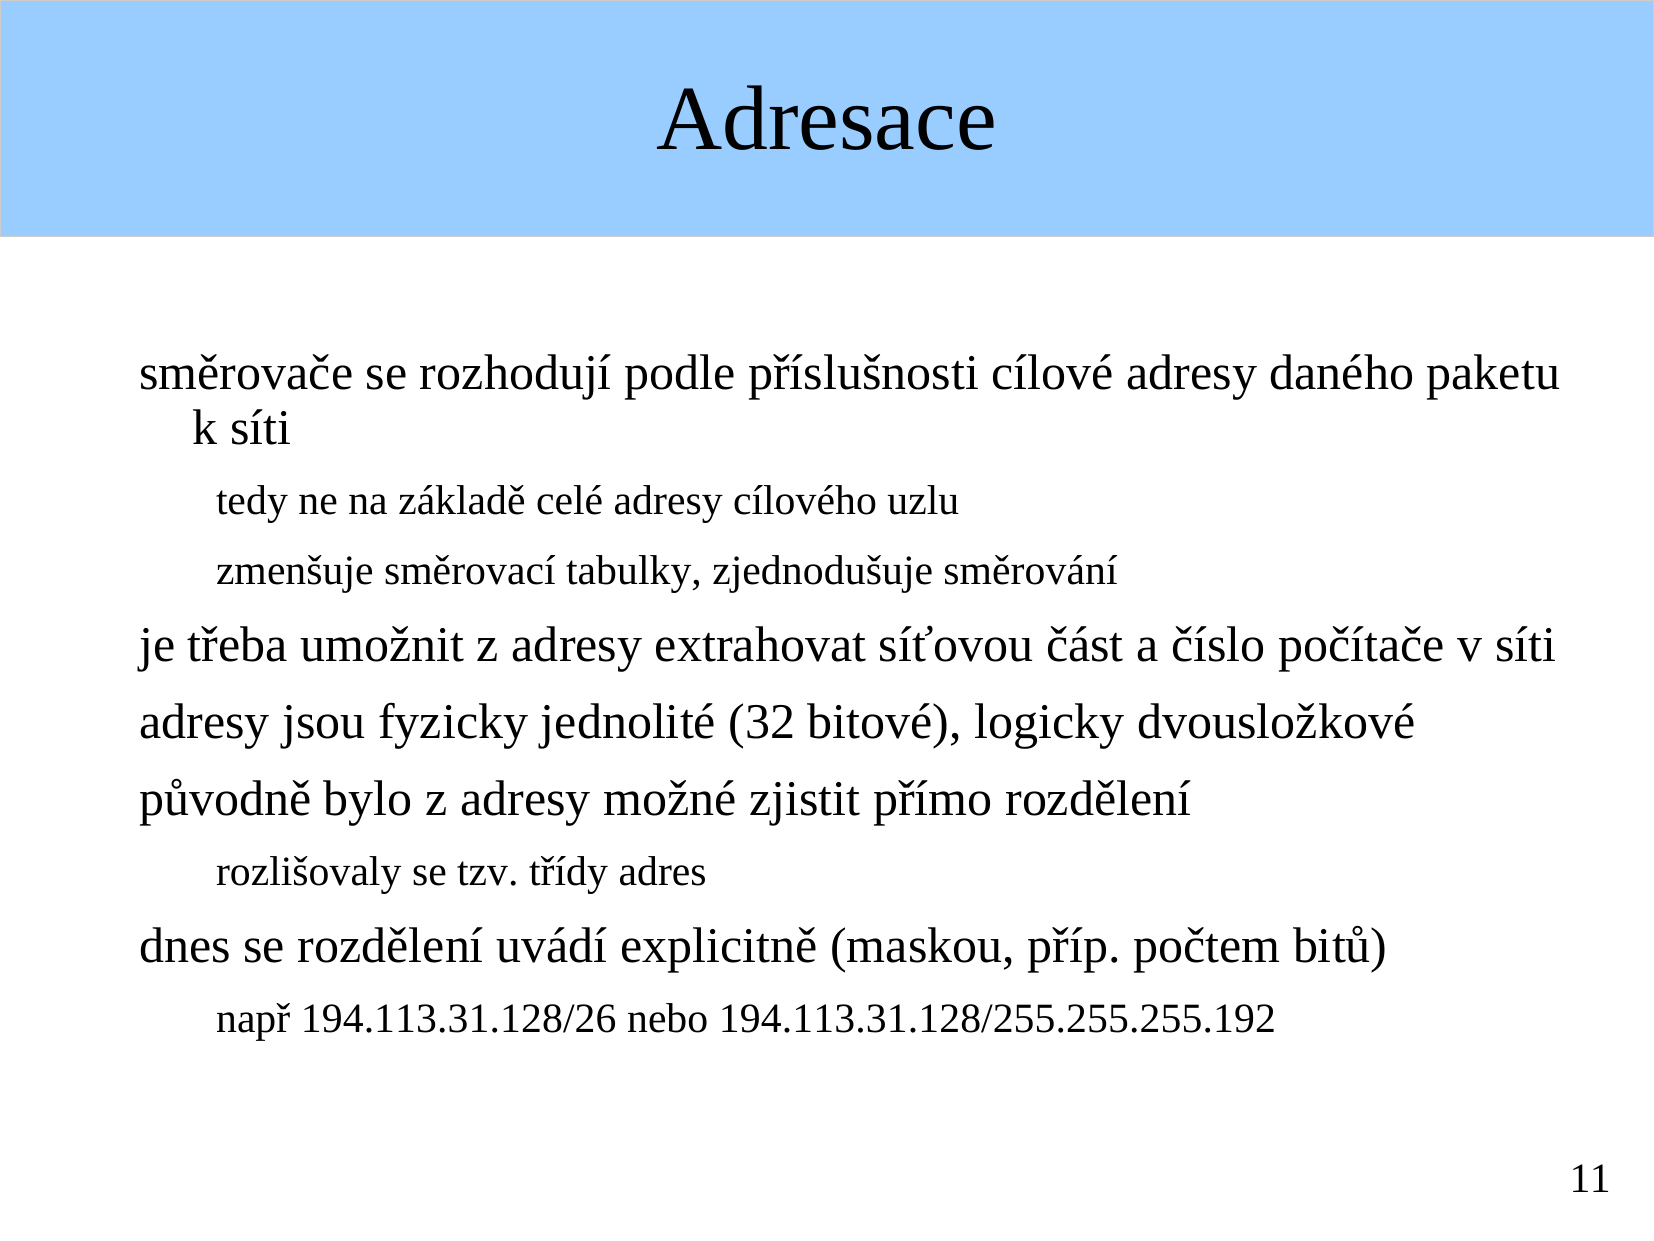

# Adresace
směrovače se rozhodují podle příslušnosti cílové adresy daného paketu k síti
tedy ne na základě celé adresy cílového uzlu
zmenšuje směrovací tabulky, zjednodušuje směrování
je třeba umožnit z adresy extrahovat síťovou část a číslo počítače v síti
adresy jsou fyzicky jednolité (32 bitové), logicky dvousložkové
původně bylo z adresy možné zjistit přímo rozdělení
rozlišovaly se tzv. třídy adres
dnes se rozdělení uvádí explicitně (maskou, příp. počtem bitů)
např 194.113.31.128/26 nebo 194.113.31.128/255.255.255.192